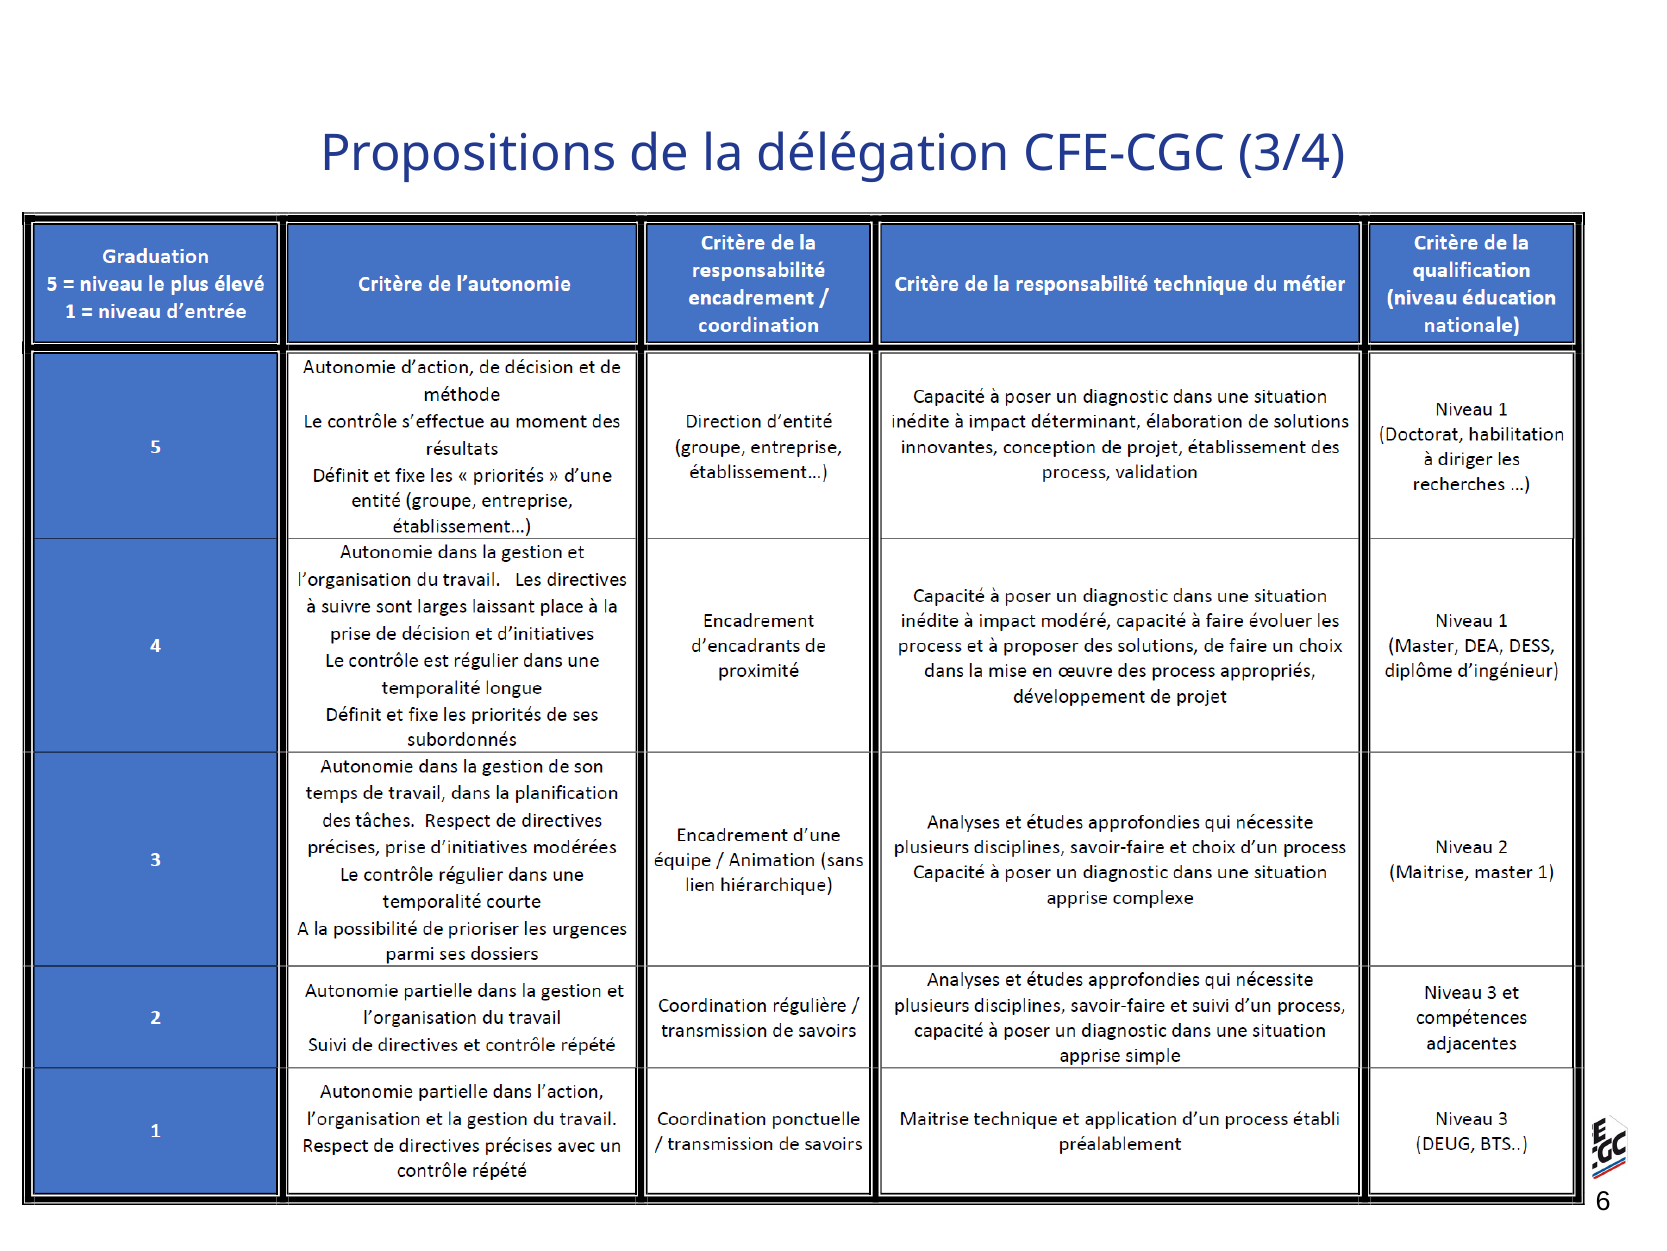

# Propositions de la délégation CFE-CGC (3/4)